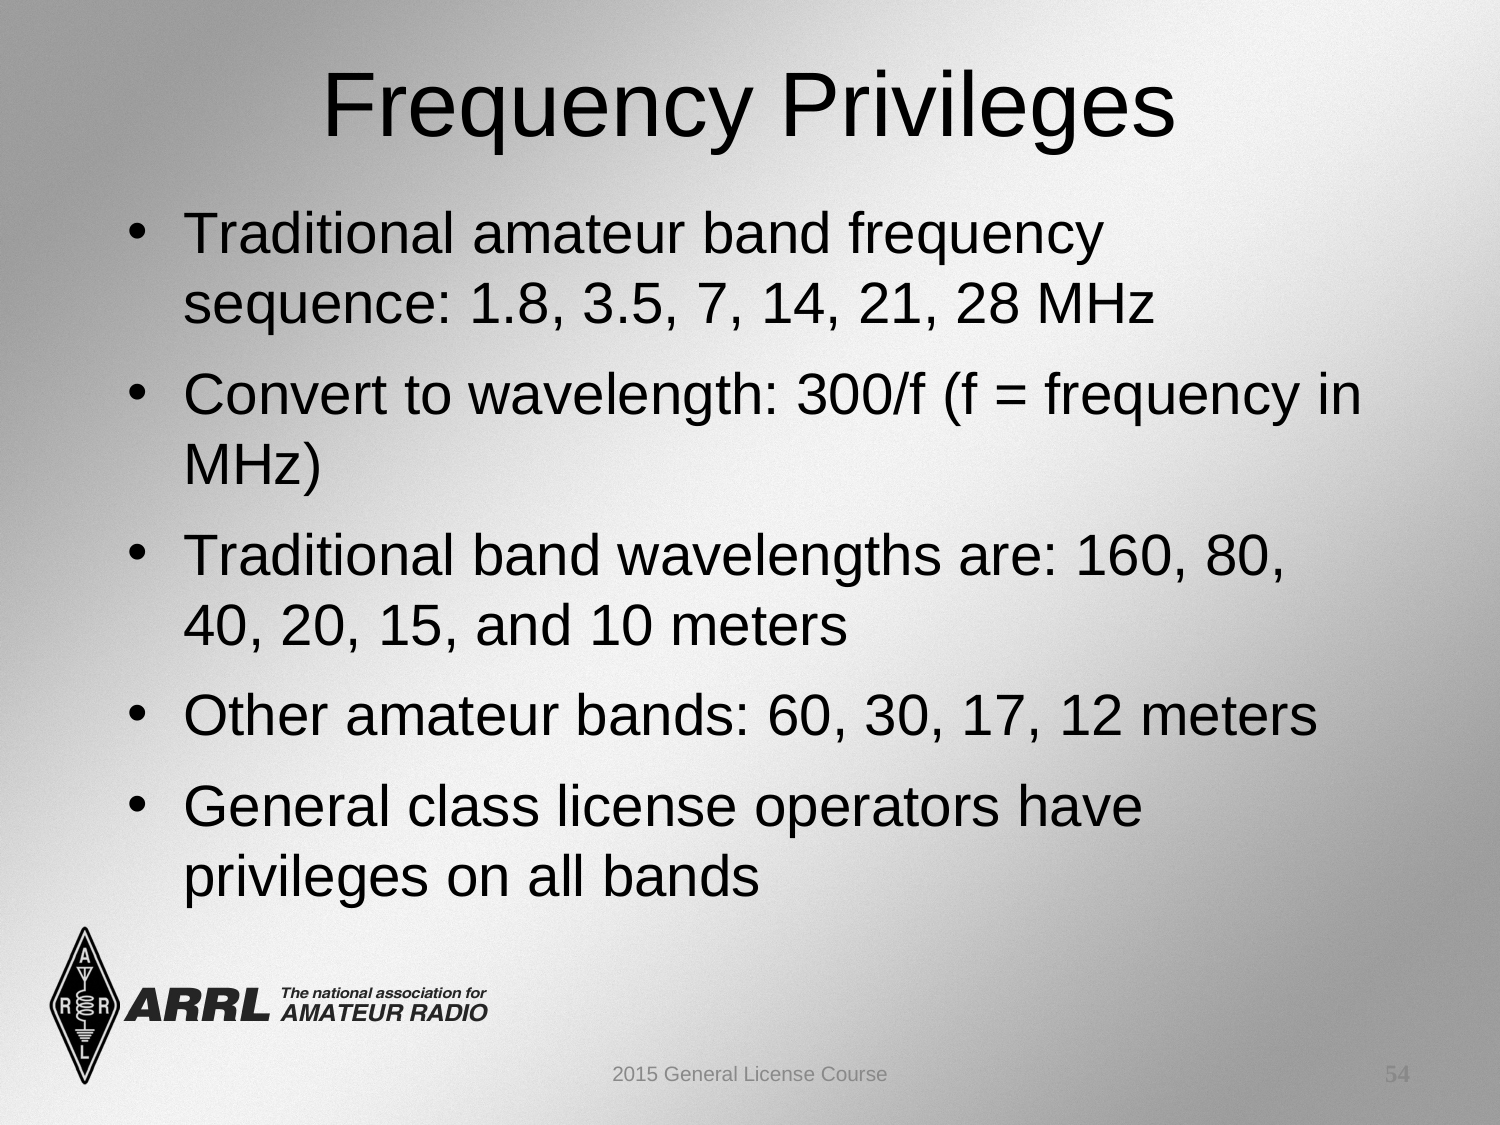

Frequency Privileges
Traditional amateur band frequency sequence: 1.8, 3.5, 7, 14, 21, 28 MHz
Convert to wavelength: 300/f (f = frequency in MHz)
Traditional band wavelengths are: 160, 80, 40, 20, 15, and 10 meters
Other amateur bands: 60, 30, 17, 12 meters
General class license operators have privileges on all bands
2015 General License Course